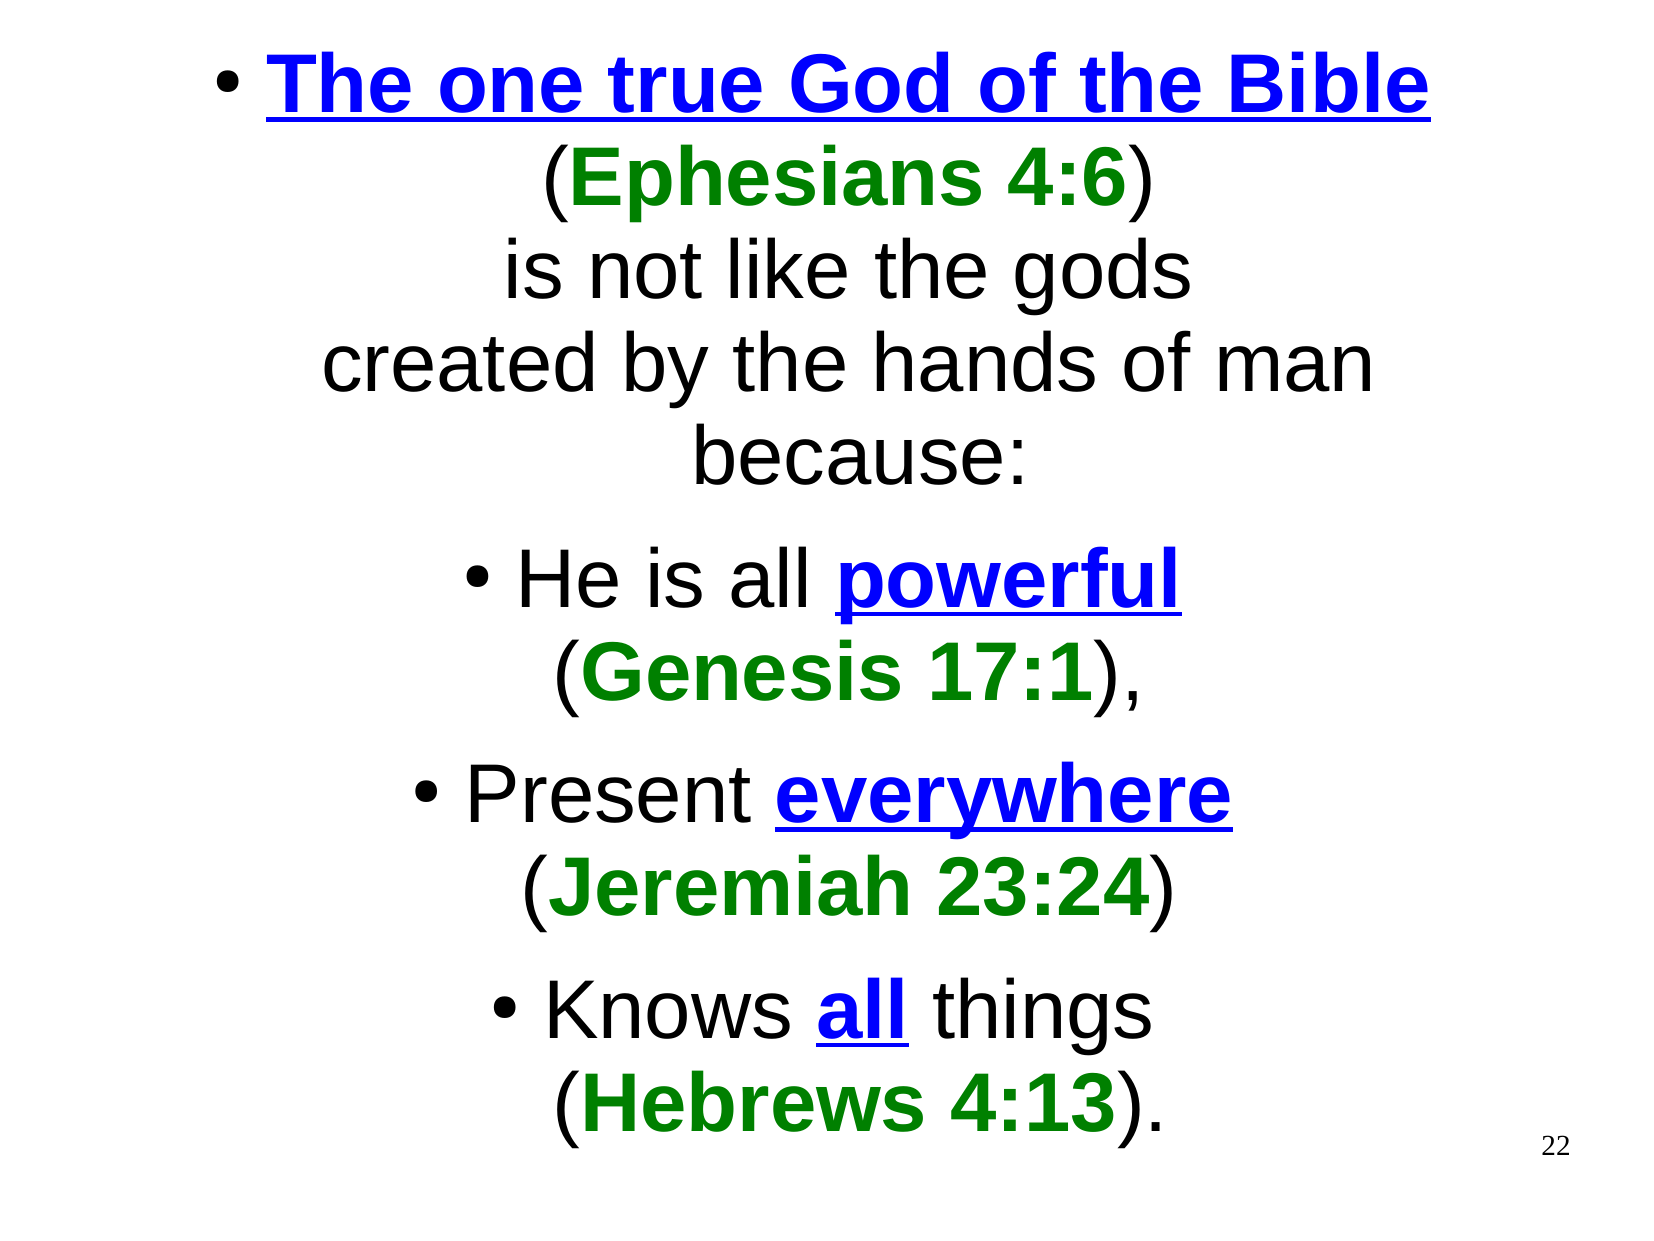

# The one true God of the Bible (Ephesians 4:6) is not like the gods created by the hands of man because:
He is all powerful
(Genesis 17:1),
Present everywhere
(Jeremiah 23:24)
Knows all things
(Hebrews 4:13).
22